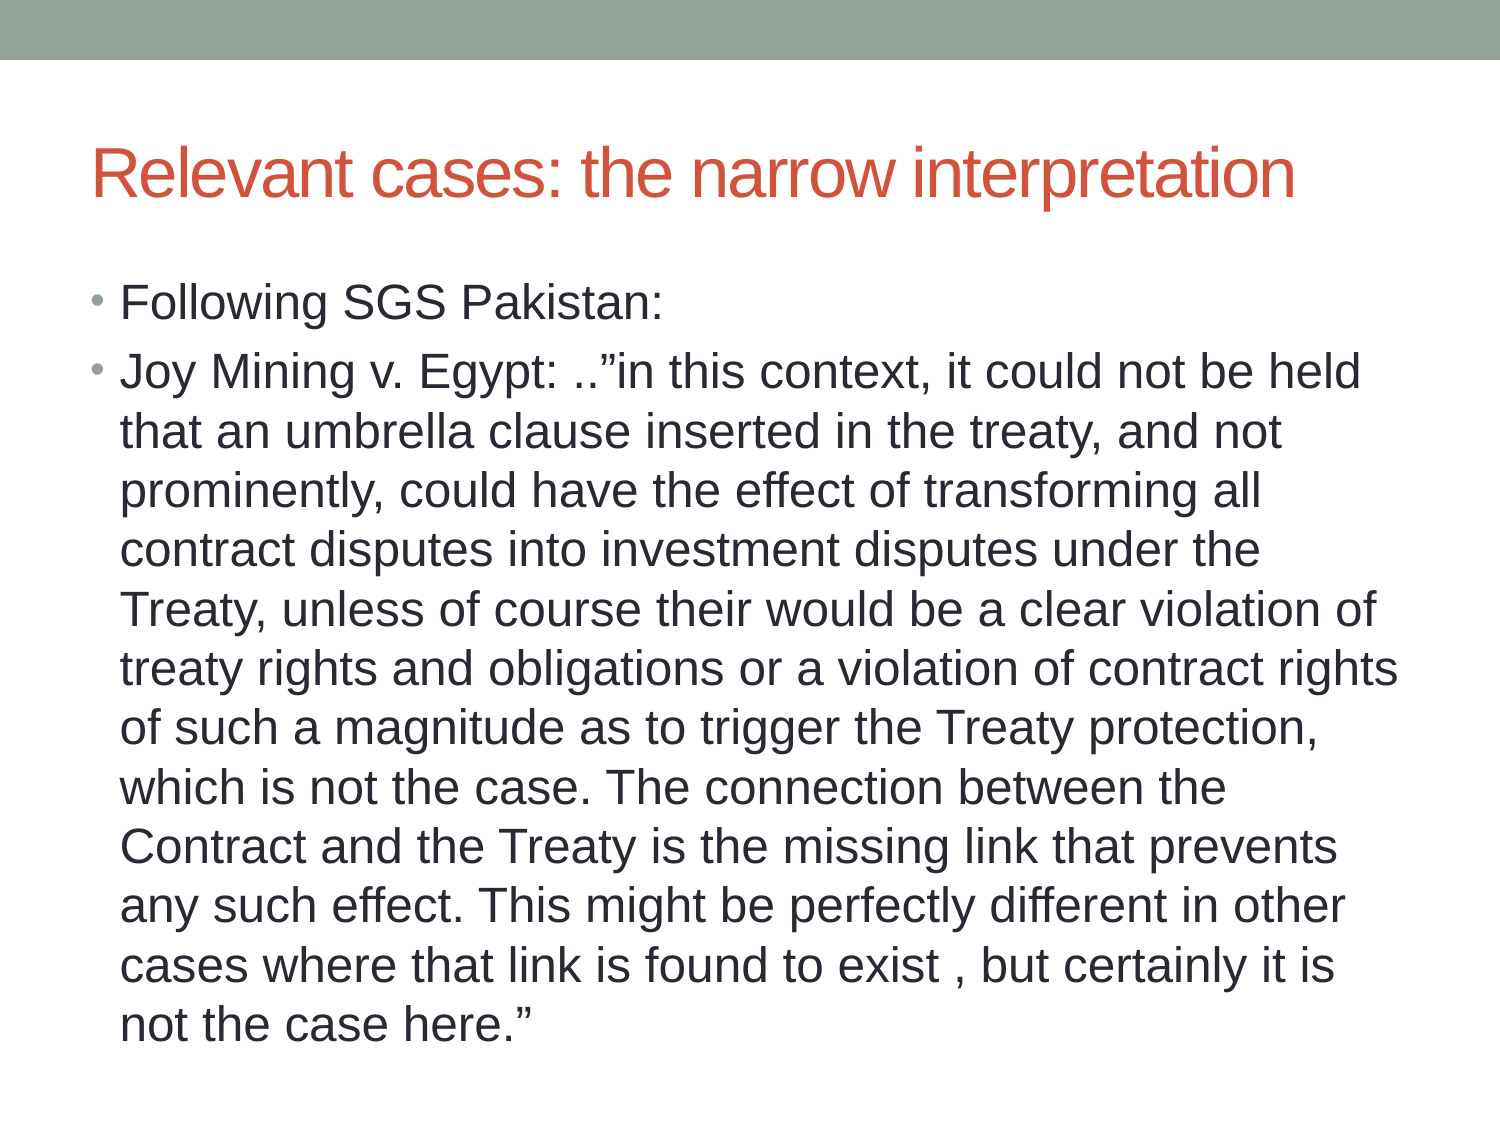

# Relevant cases: the narrow interpretation
Following SGS Pakistan:
Joy Mining v. Egypt: ..”in this context, it could not be held that an umbrella clause inserted in the treaty, and not prominently, could have the effect of transforming all contract disputes into investment disputes under the Treaty, unless of course their would be a clear violation of treaty rights and obligations or a violation of contract rights of such a magnitude as to trigger the Treaty protection, which is not the case. The connection between the Contract and the Treaty is the missing link that prevents any such effect. This might be perfectly different in other cases where that link is found to exist , but certainly it is not the case here.”